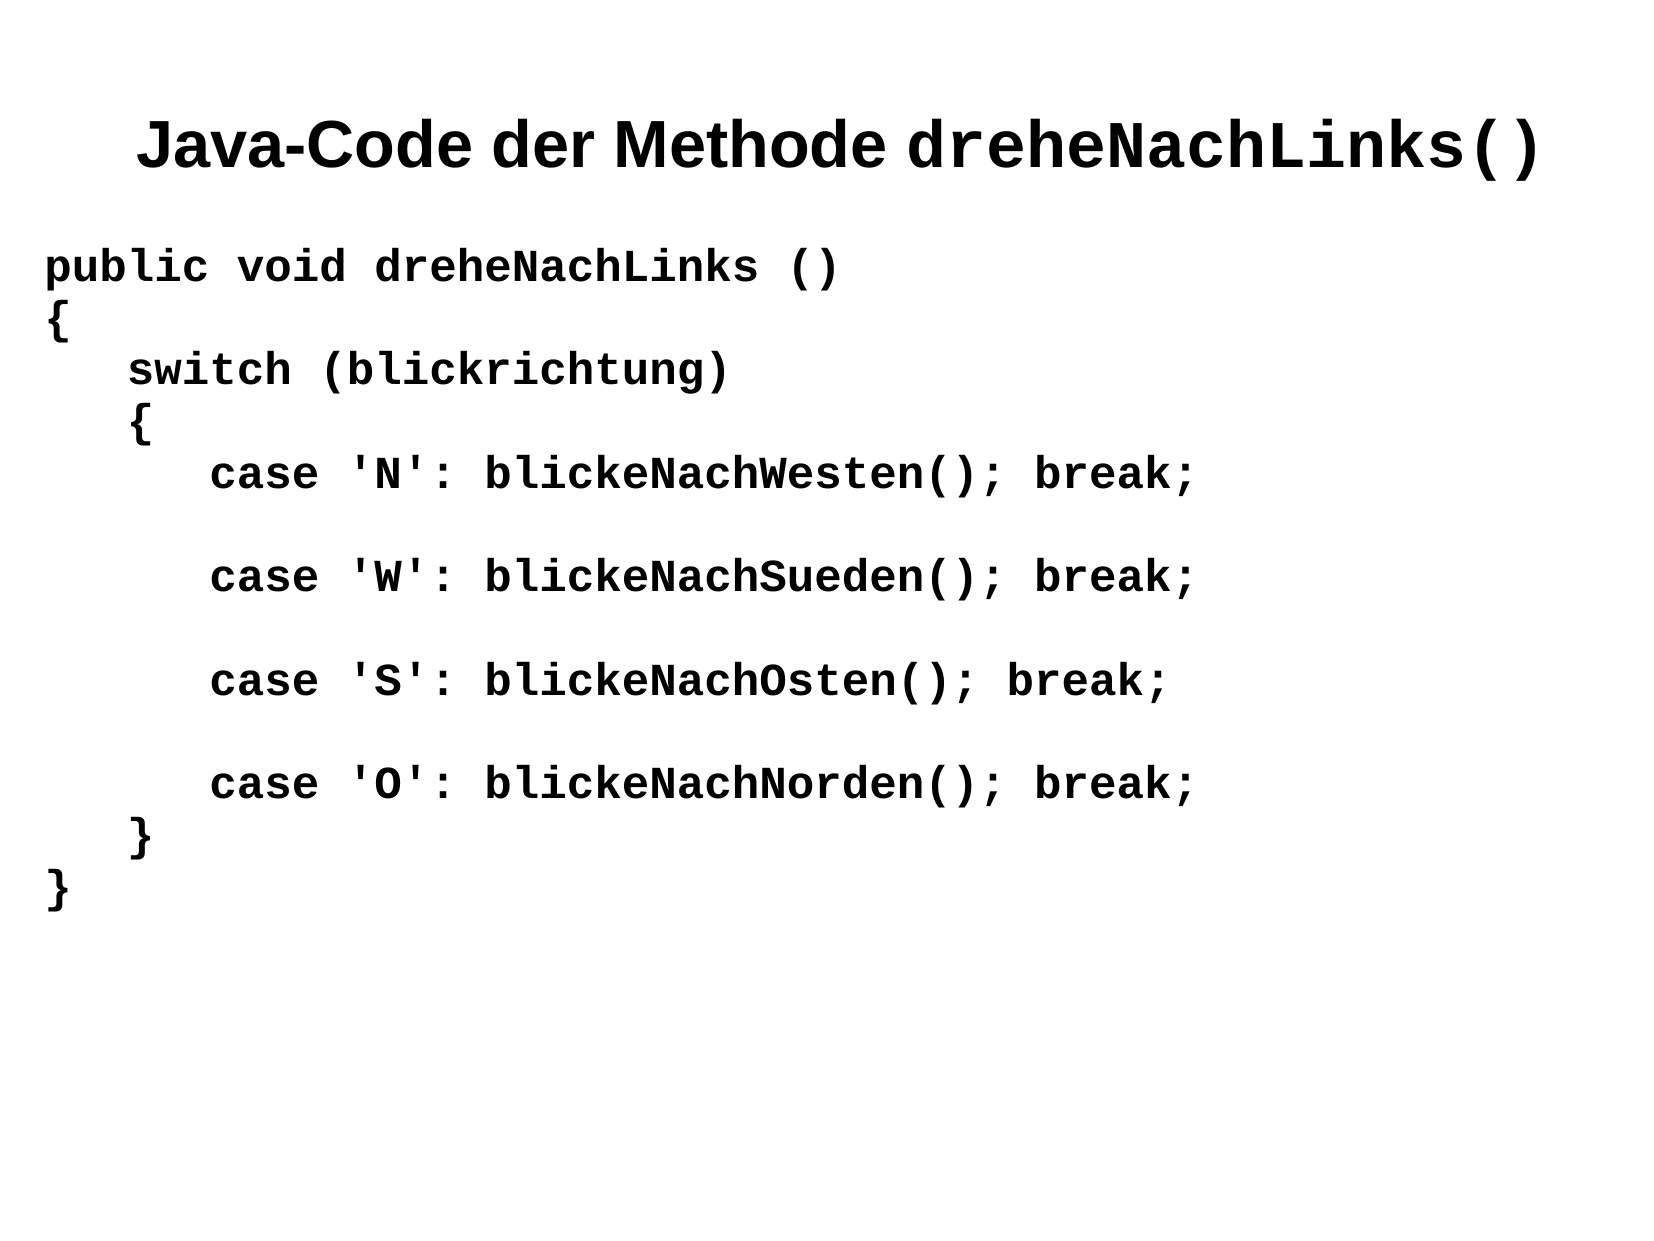

Java-Code der Methode dreheNachLinks()
public void dreheNachLinks ()
{
 switch (blickrichtung)
 {
 case 'N': blickeNachWesten(); break;
 case 'W': blickeNachSueden(); break;
 case 'S': blickeNachOsten(); break;
 case 'O': blickeNachNorden(); break;
 }
}